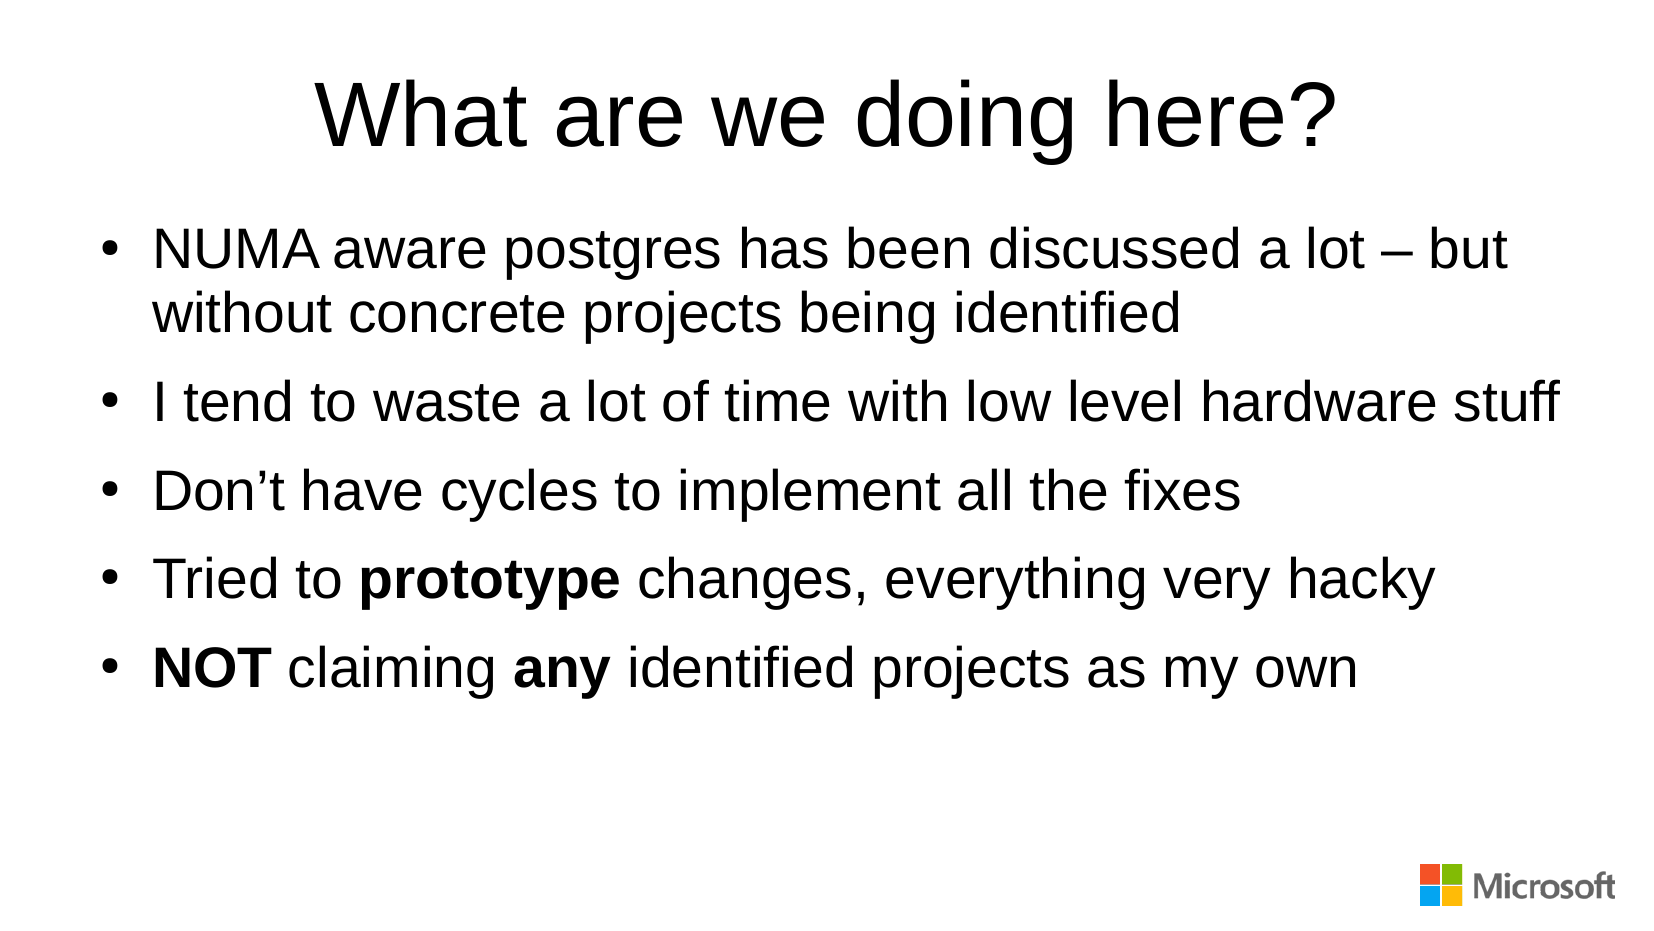

# What are we doing here?
NUMA aware postgres has been discussed a lot – but without concrete projects being identified
I tend to waste a lot of time with low level hardware stuff
Don’t have cycles to implement all the fixes
Tried to prototype changes, everything very hacky
NOT claiming any identified projects as my own